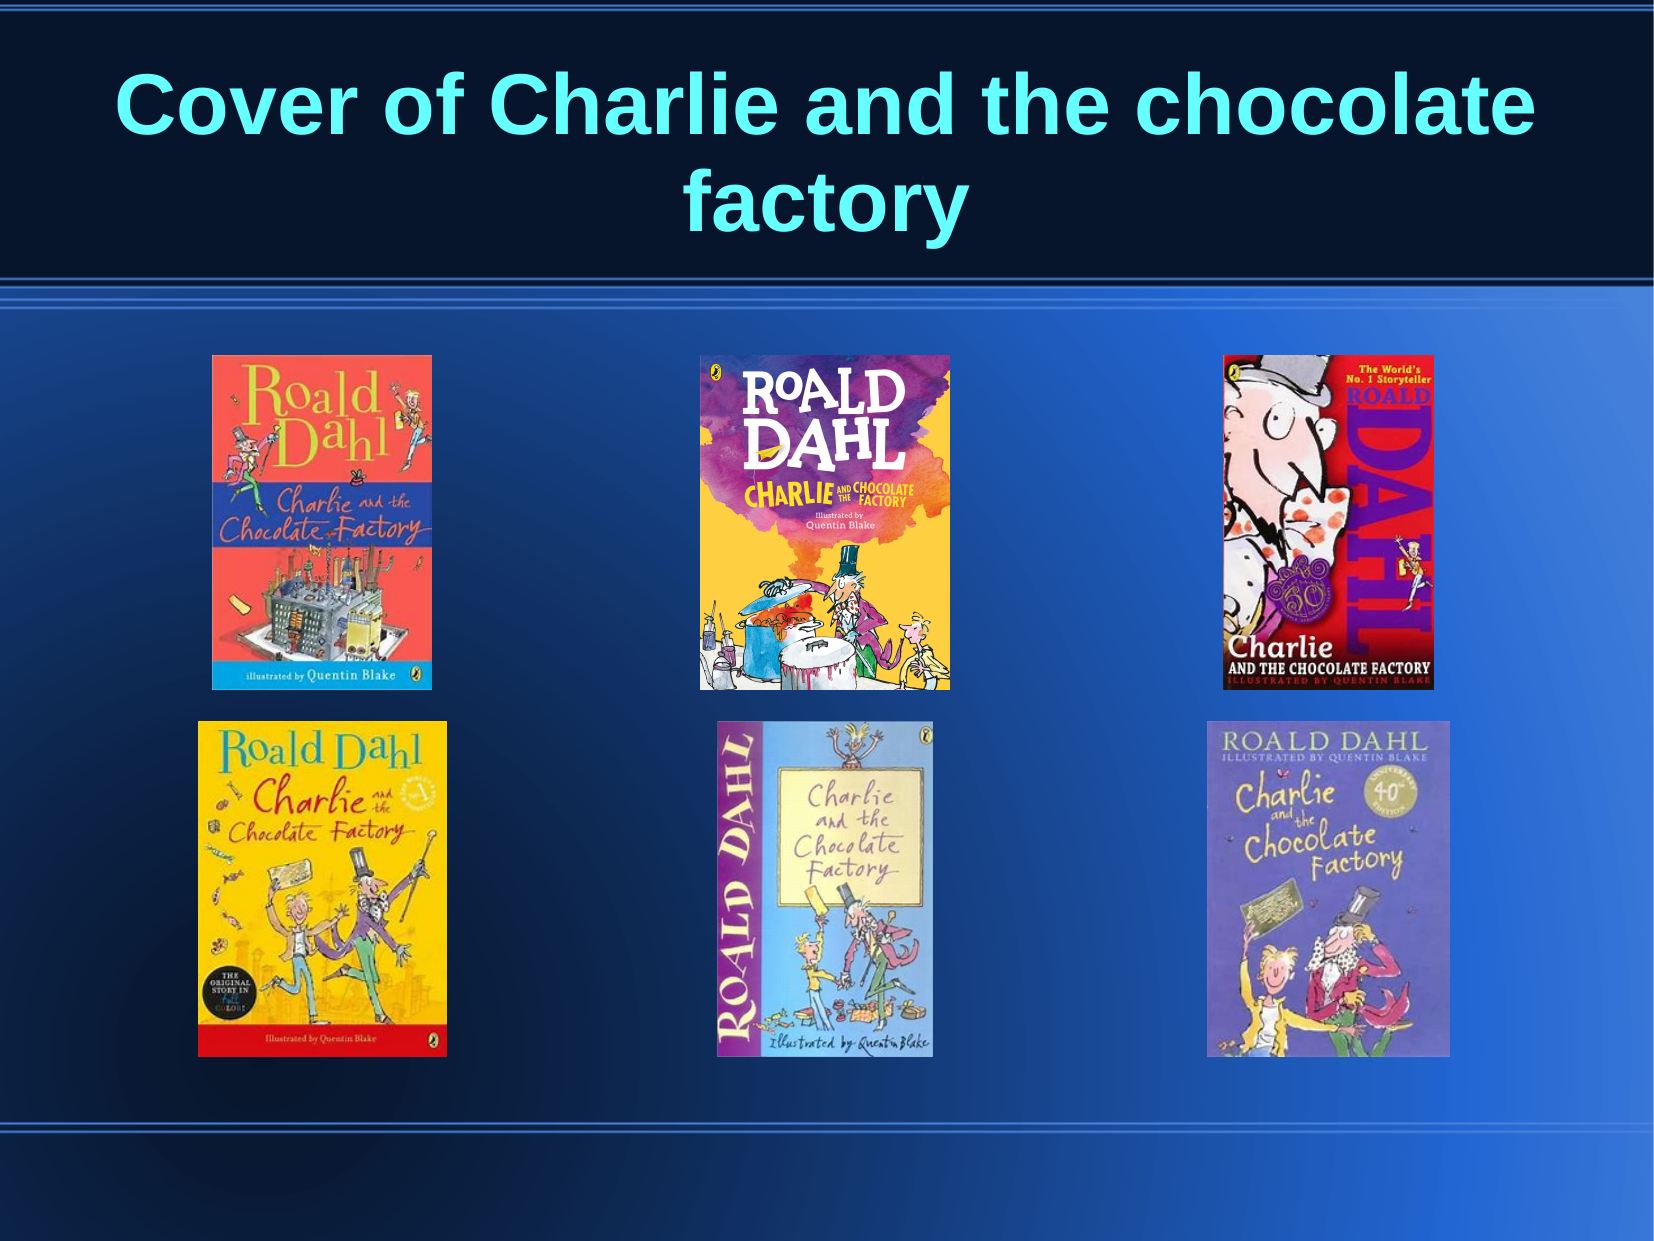

# Cover of Charlie and the chocolate factory